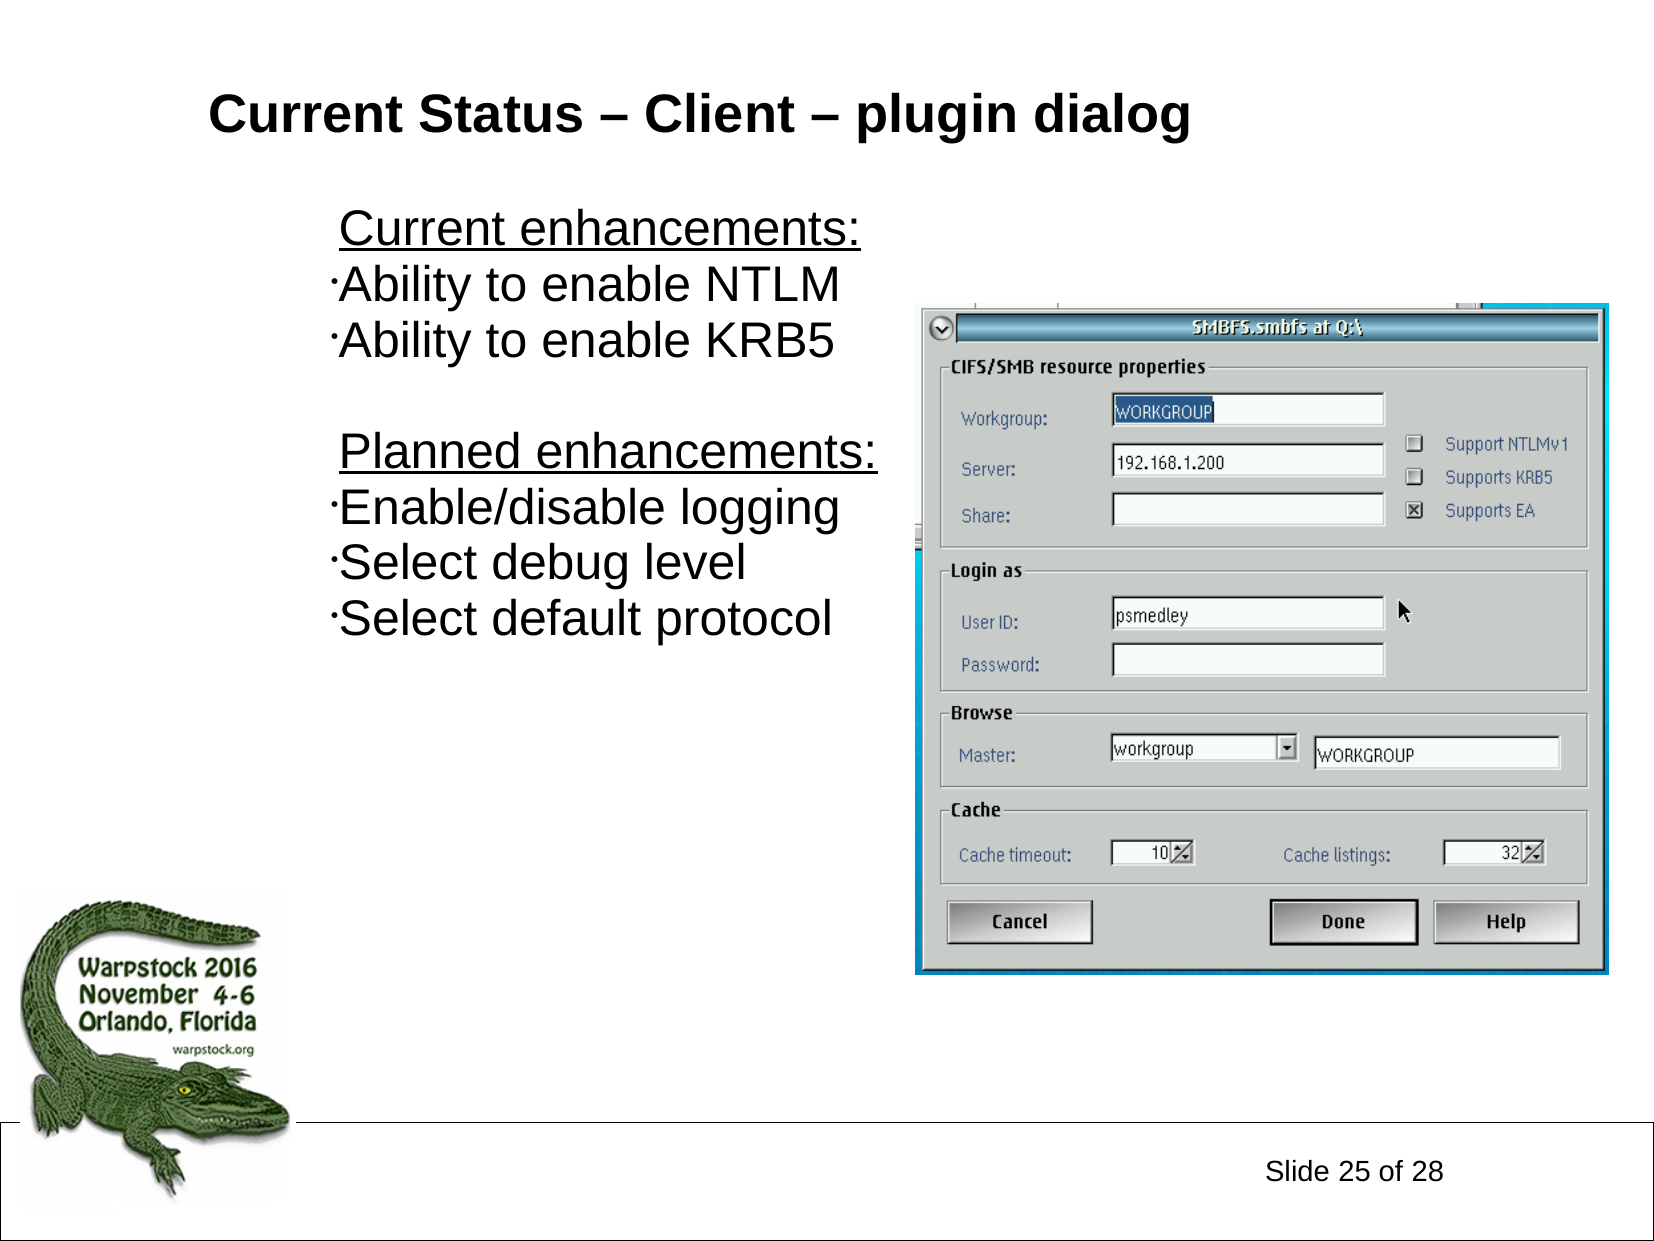

# Current Status – Client – plugin dialog
Current enhancements:
Ability to enable NTLM
Ability to enable KRB5
Planned enhancements:
Enable/disable logging
Select debug level
Select default protocol